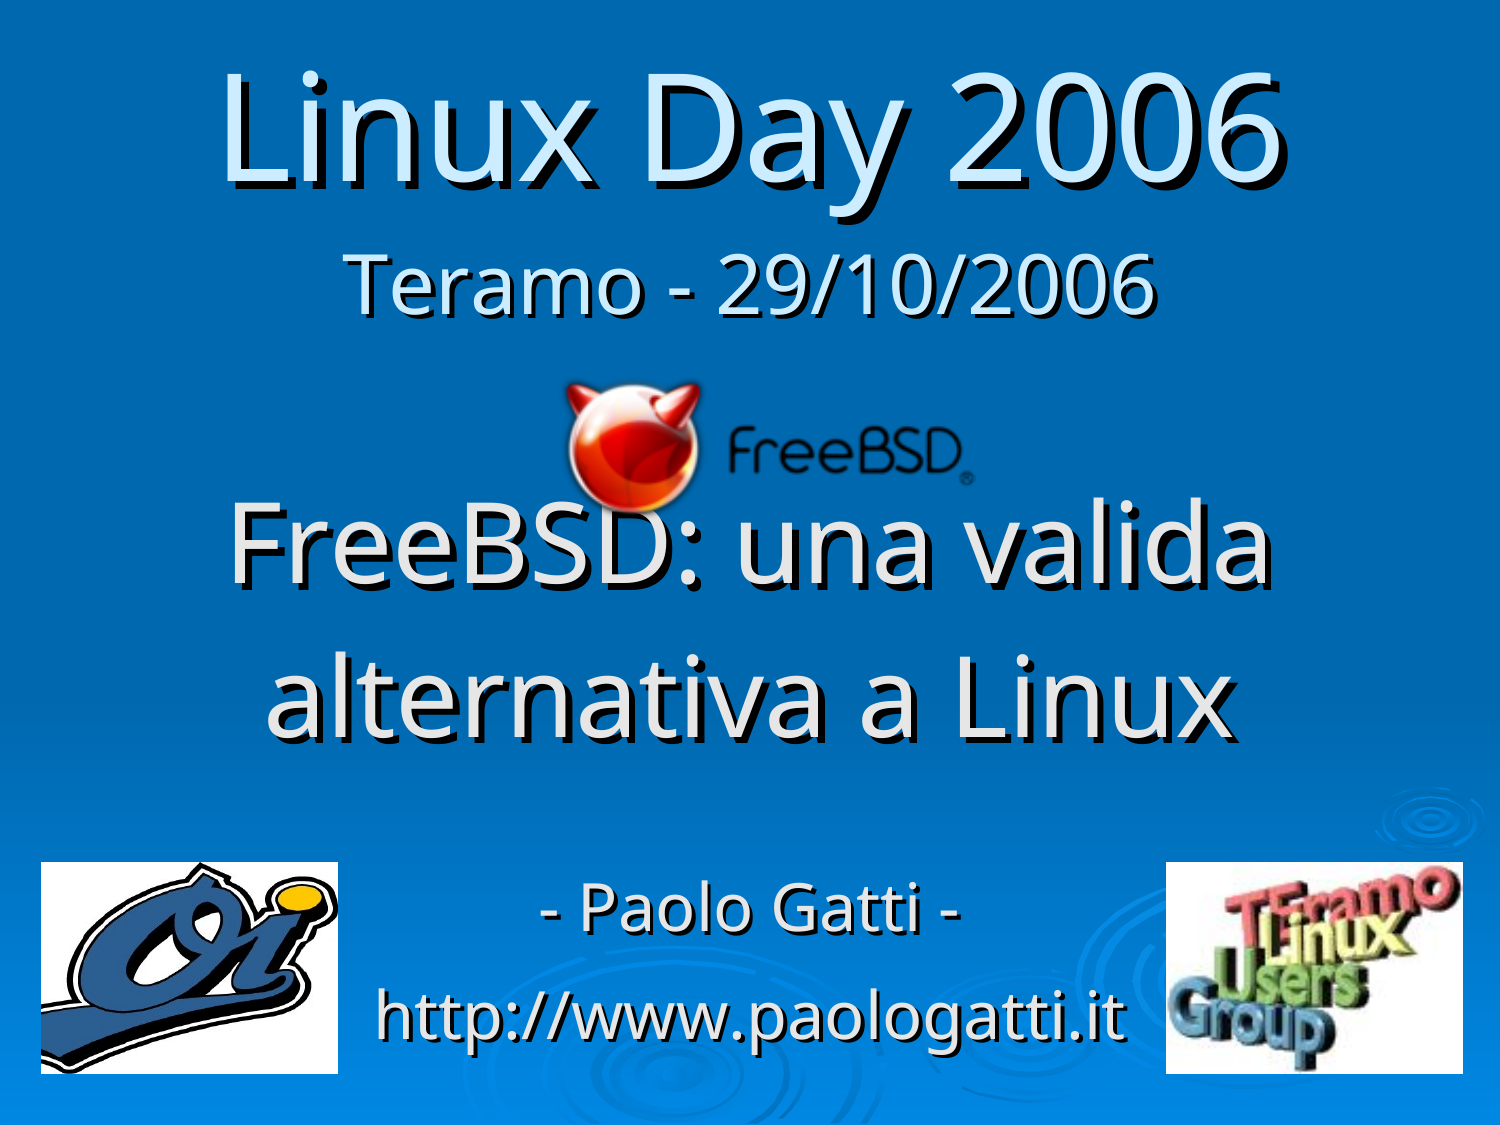

# Linux Day 2006 Teramo - 29/10/2006
FreeBSD: una valida alternativa a Linux
- Paolo Gatti -
http://www.paologatti.it